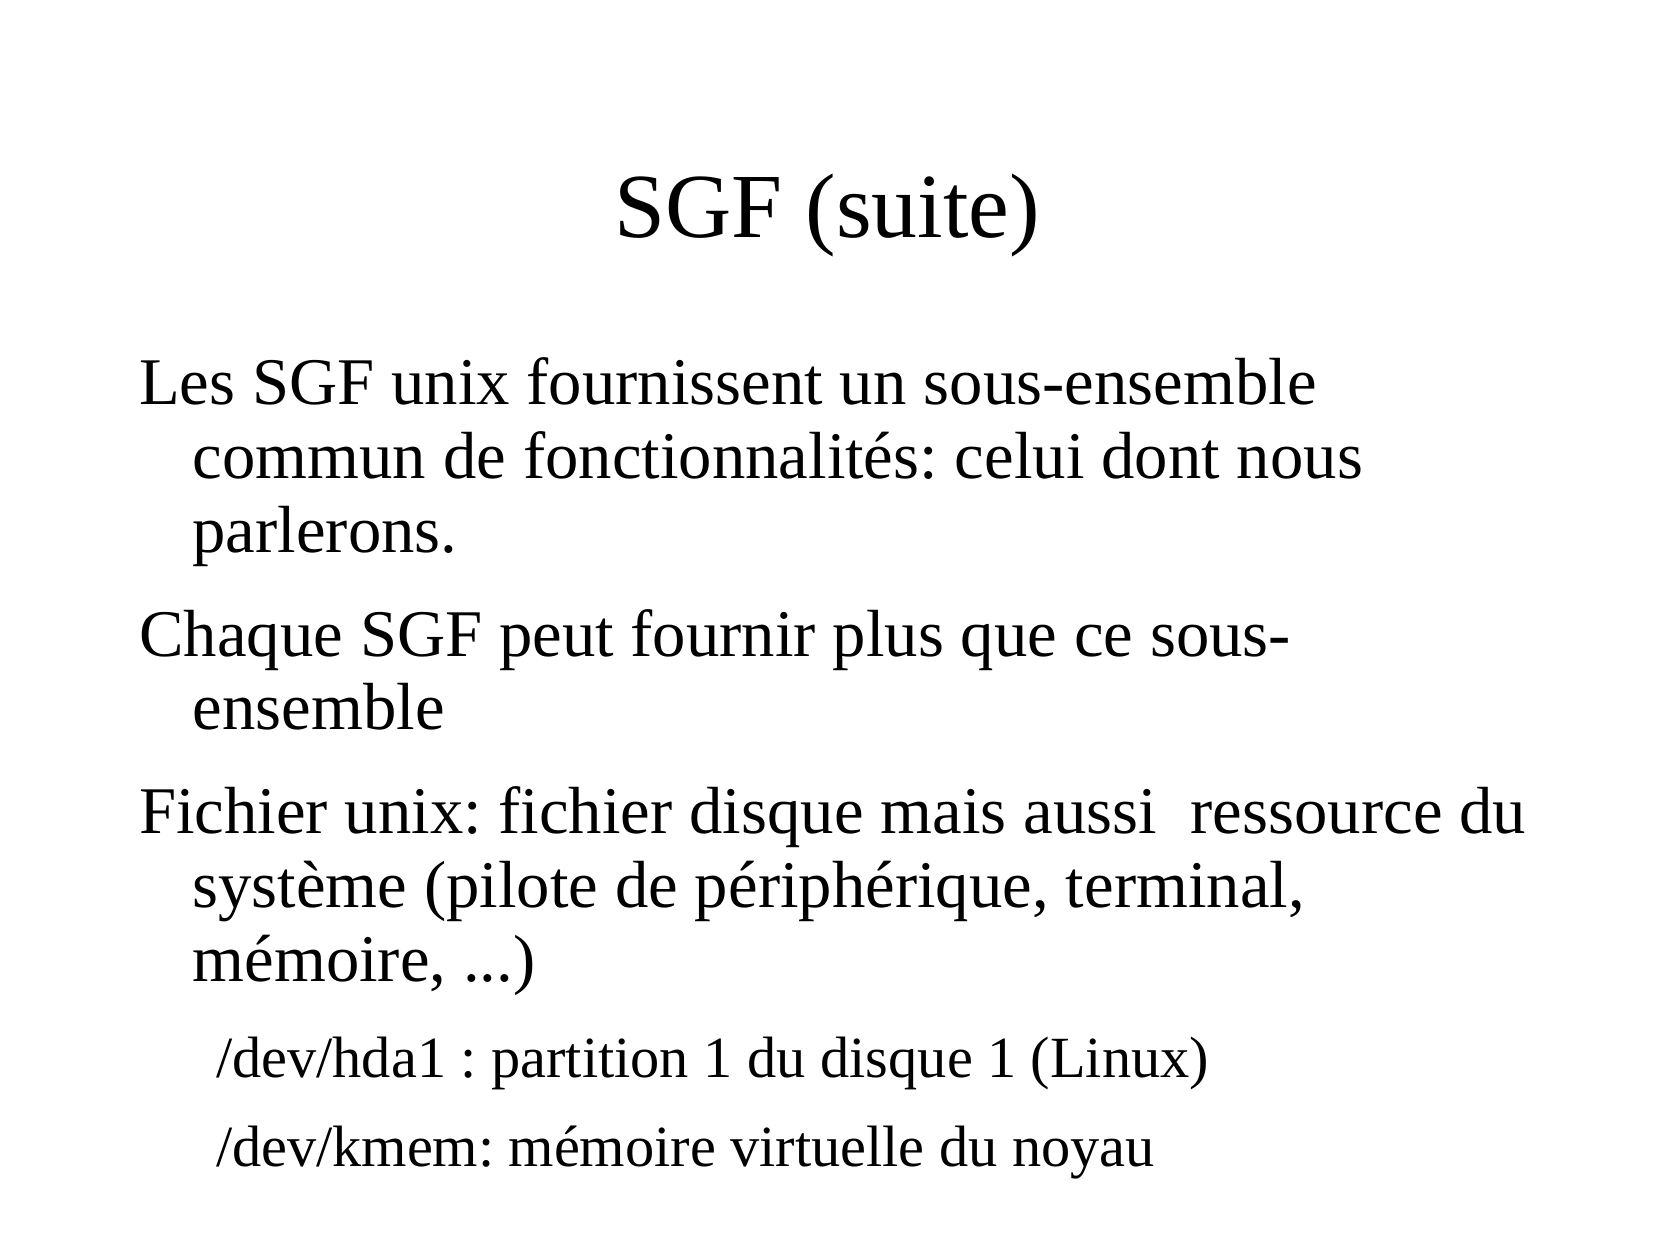

# SGF (suite)
Les SGF unix fournissent un sous-ensemble commun de fonctionnalités: celui dont nous parlerons.
Chaque SGF peut fournir plus que ce sous-ensemble
Fichier unix: fichier disque mais aussi ressource du système (pilote de périphérique, terminal, mémoire, ...)
/dev/hda1 : partition 1 du disque 1 (Linux)
/dev/kmem: mémoire virtuelle du noyau